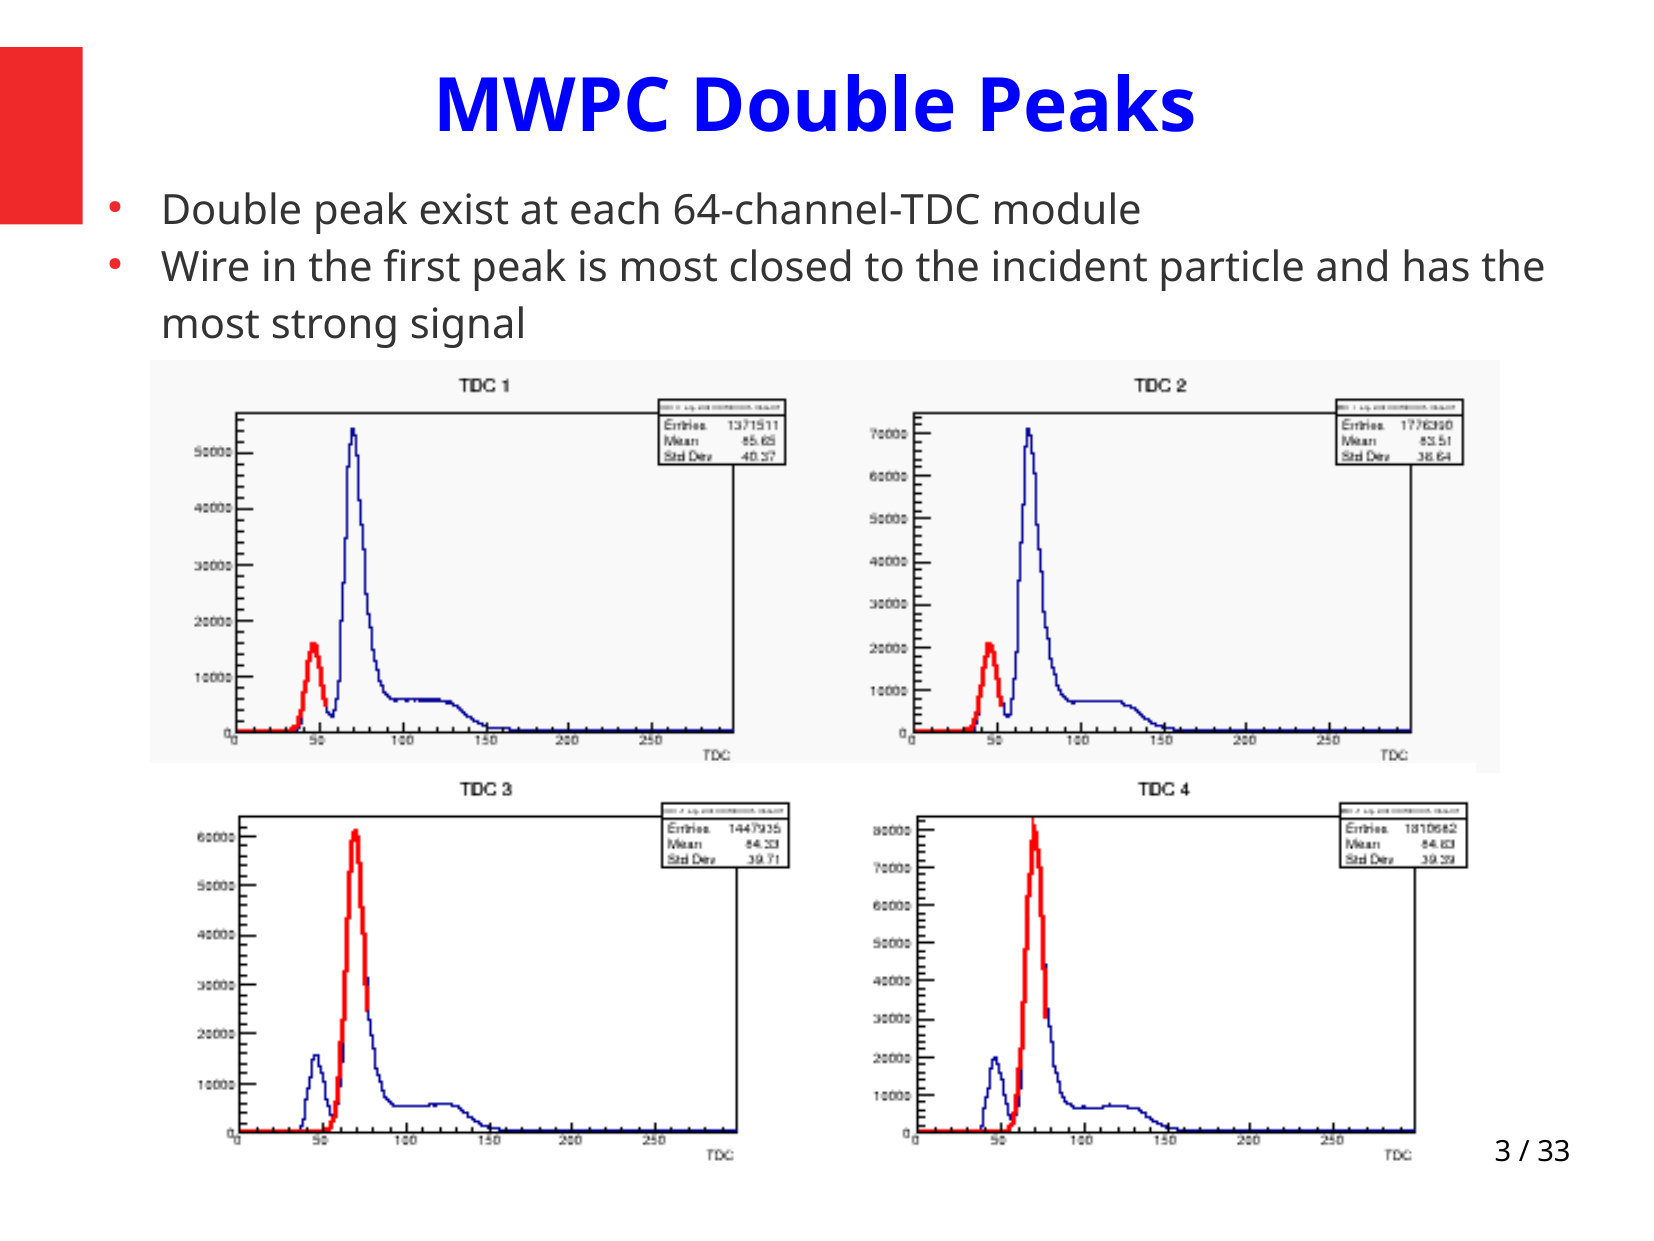

# MWPC Double Peaks
Double peak exist at each 64-channel-TDC module
Wire in the first peak is most closed to the incident particle and has the most strong signal
3